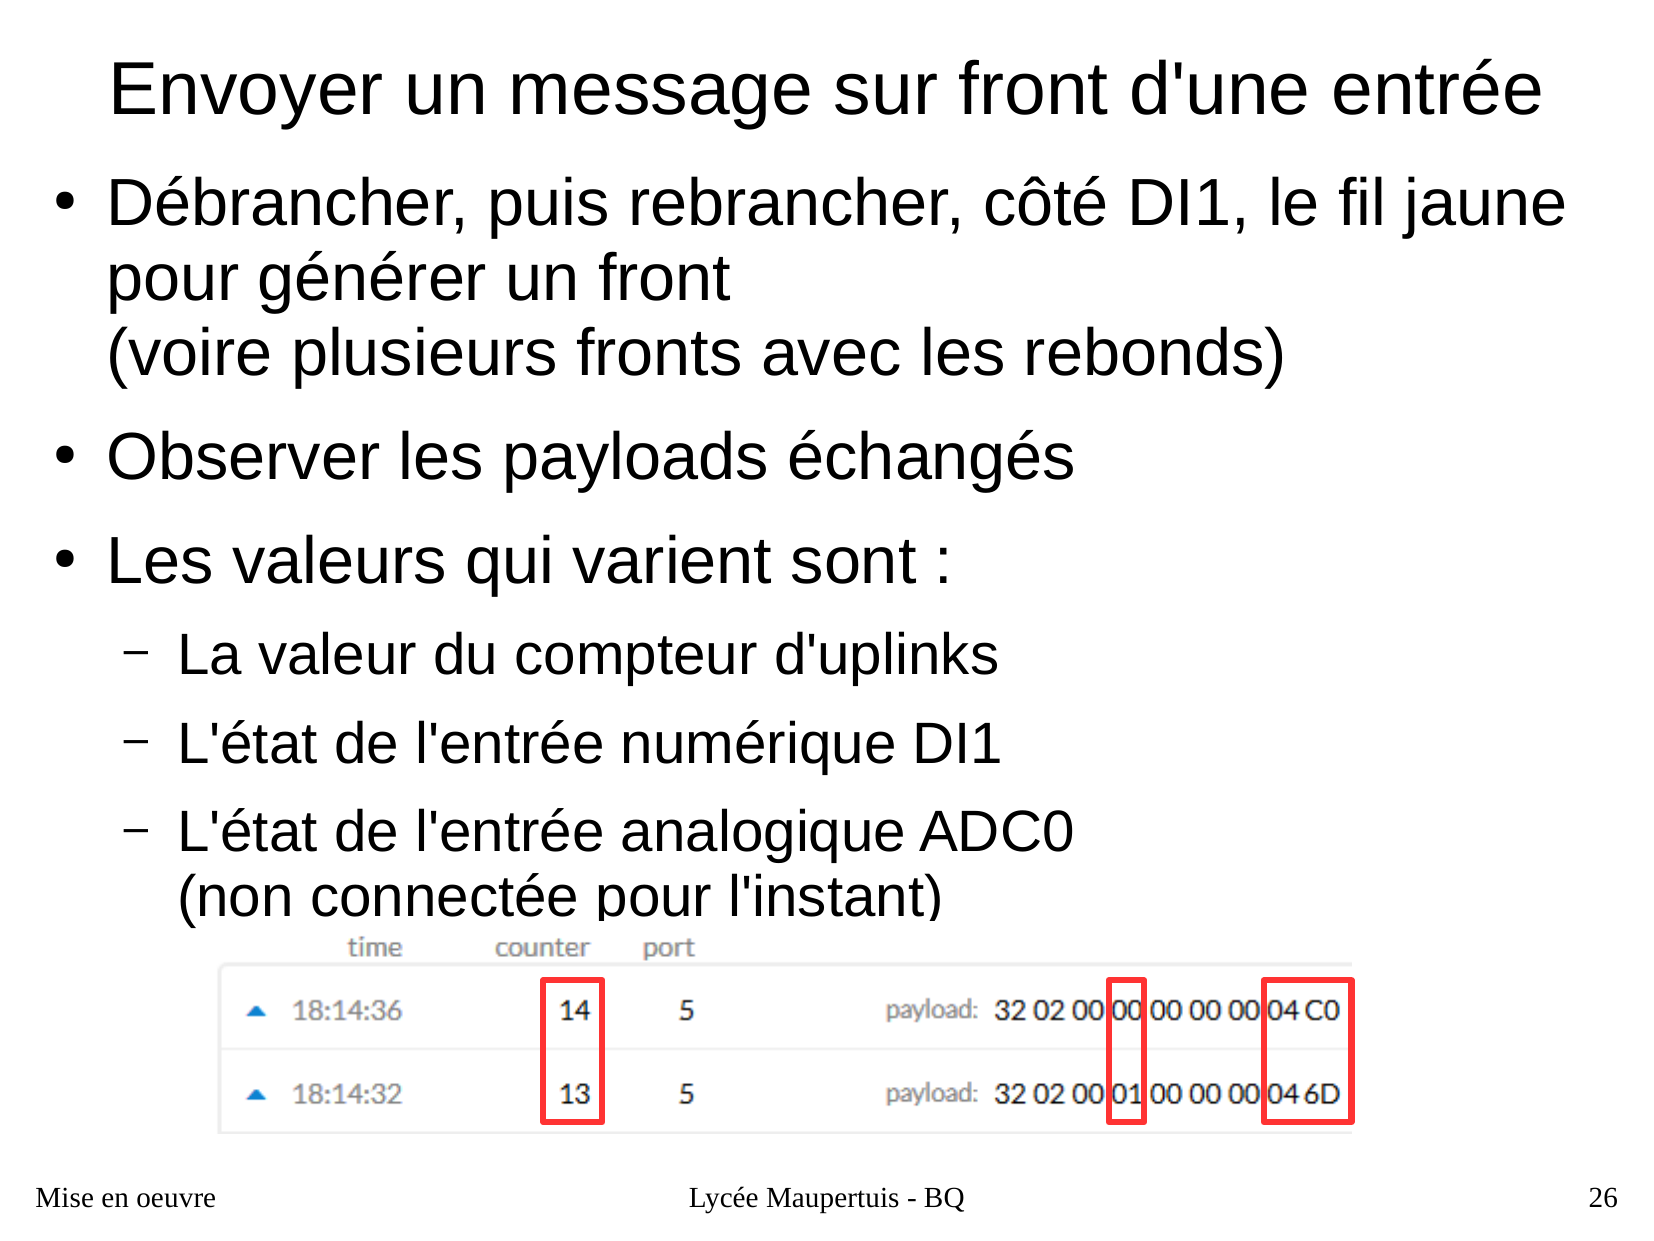

# Envoyer un message sur front d'une entrée
Débrancher, puis rebrancher, côté DI1, le fil jaune pour générer un front
(voire plusieurs fronts avec les rebonds)
Observer les payloads échangés
Les valeurs qui varient sont :
La valeur du compteur d'uplinks
L'état de l'entrée numérique DI1
L'état de l'entrée analogique ADC0
(non connectée pour l'instant)
Mise en oeuvre
Lycée Maupertuis - BQ
26